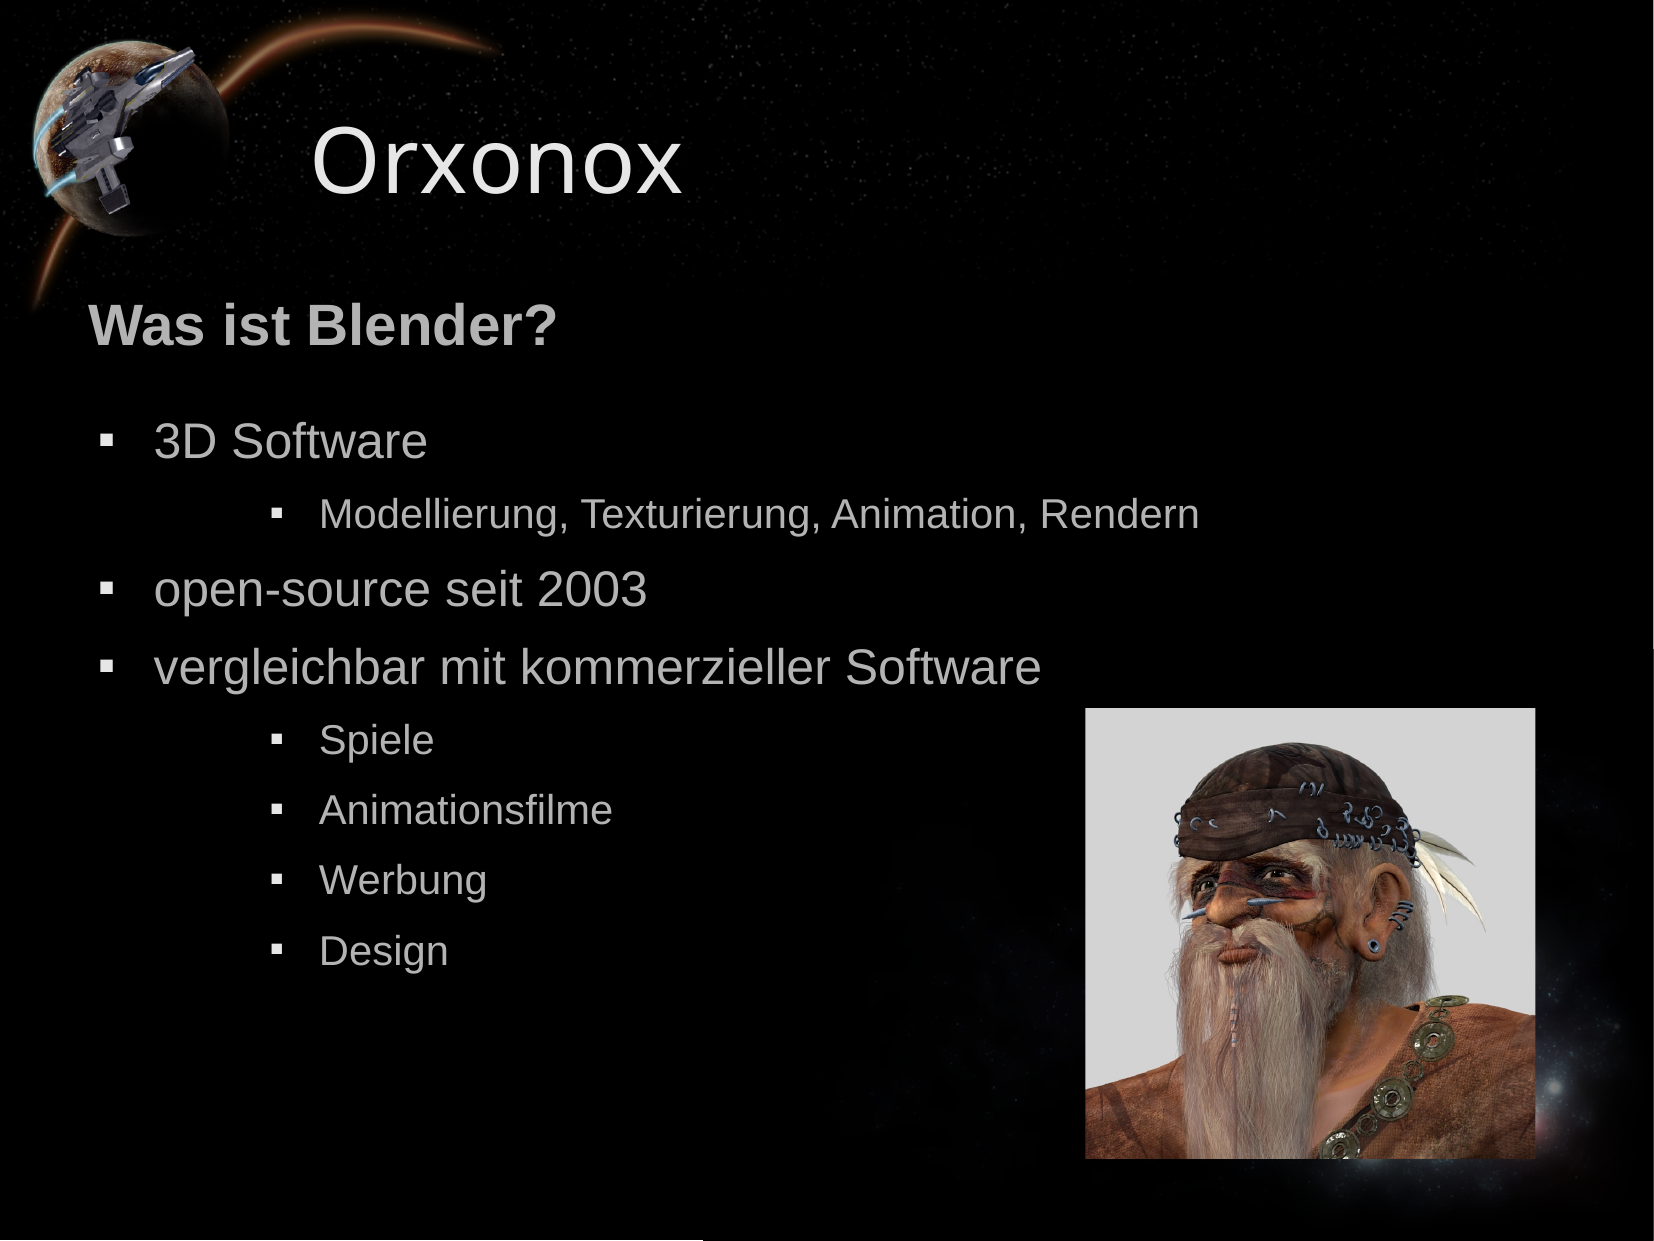

# Was ist Blender?
3D Software
Modellierung, Texturierung, Animation, Rendern
open-source seit 2003
vergleichbar mit kommerzieller Software
Spiele
Animationsfilme
Werbung
Design